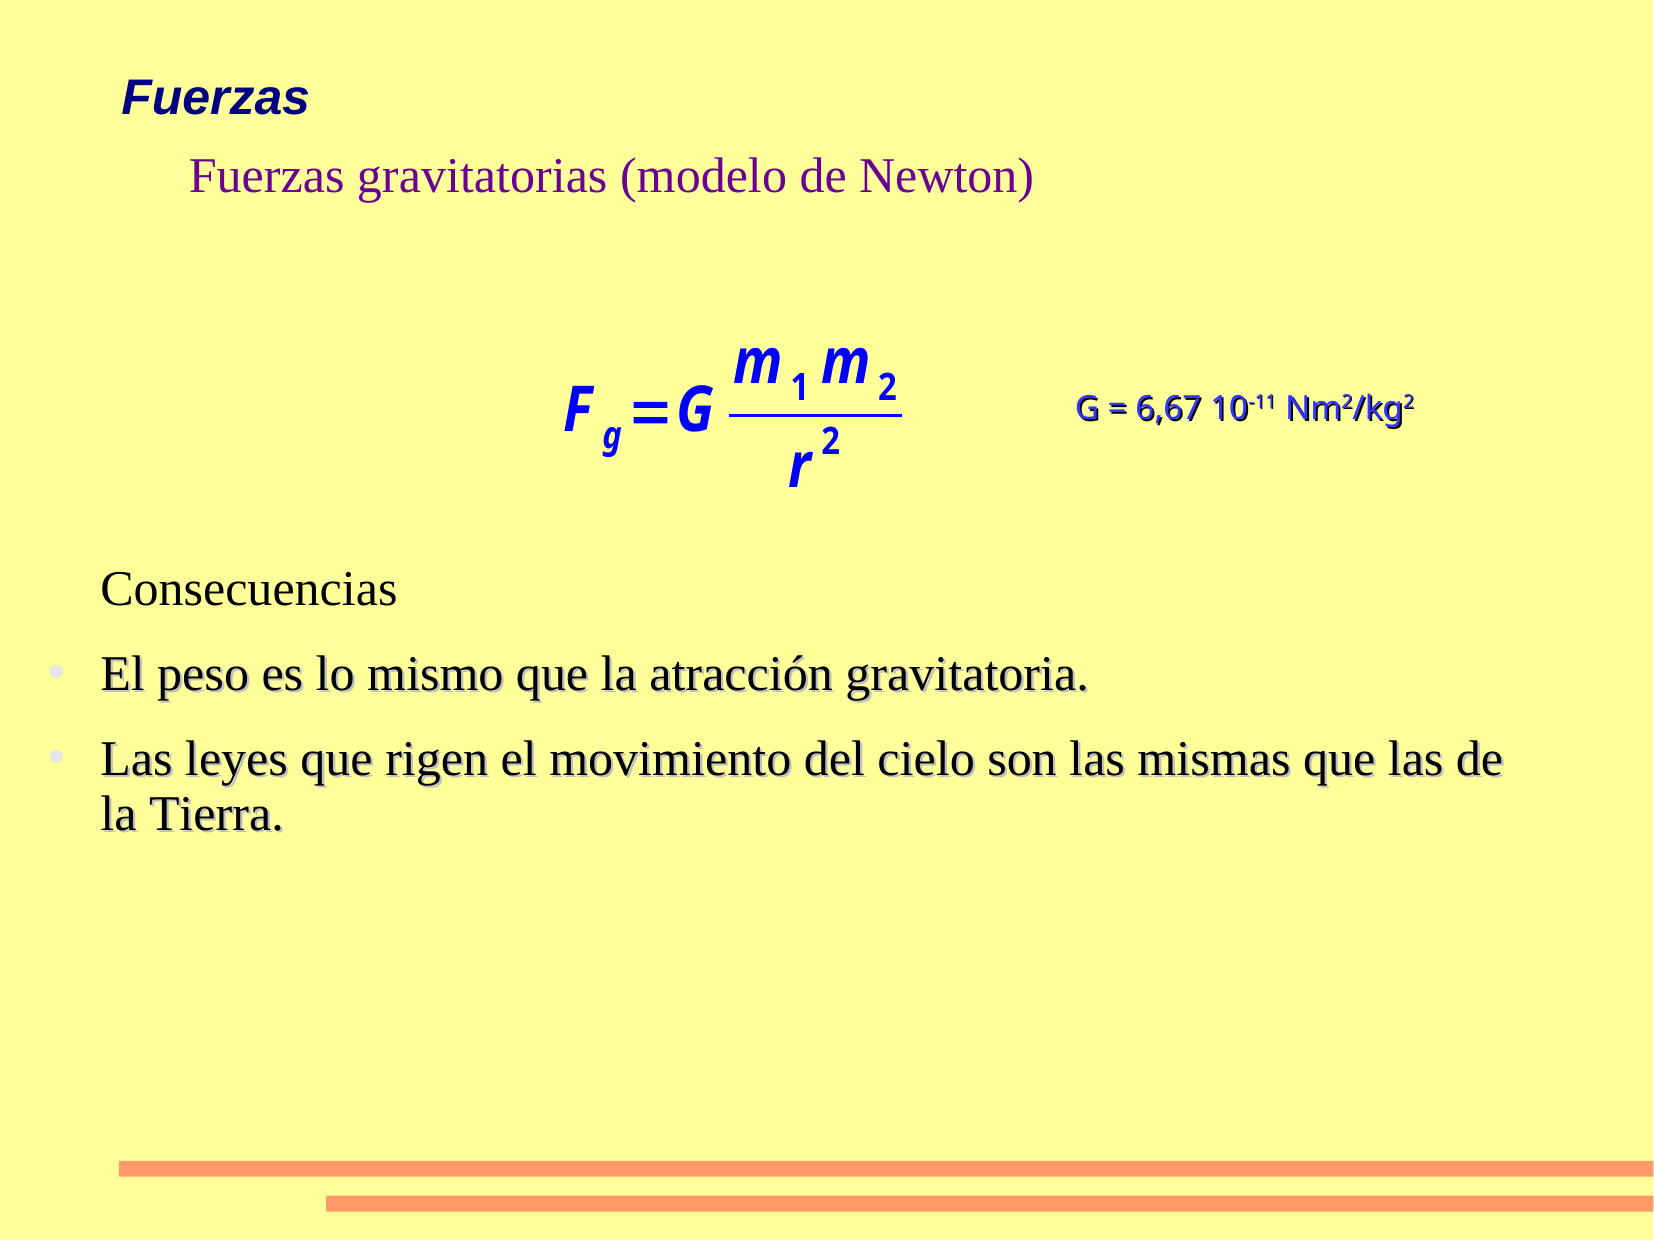

Fuerzas
Fuerzas gravitatorias (modelo de Newton)
G = 6,67 10-11 Nm2/kg2
# Consecuencias
El peso es lo mismo que la atracción gravitatoria.
Las leyes que rigen el movimiento del cielo son las mismas que las de la Tierra.